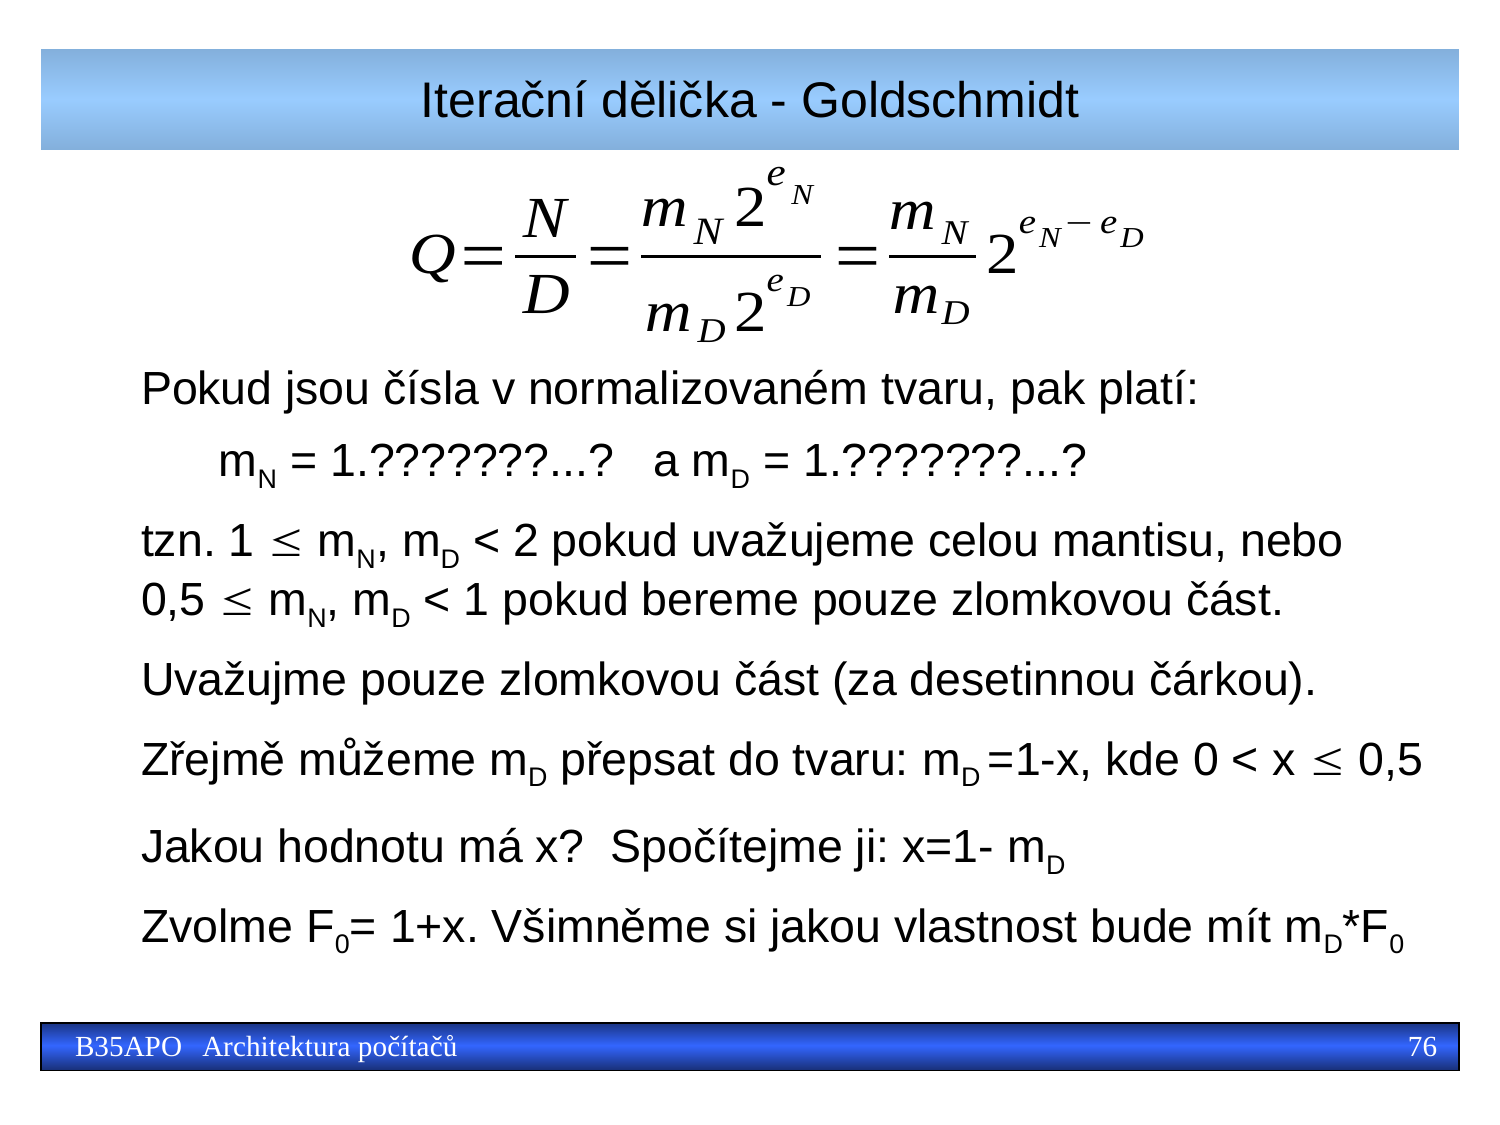

# Iterační dělička - Goldschmidt
Pokud jsou čísla v normalizovaném tvaru, pak platí:
 mN = 1.???????...? a mD = 1.???????...?
tzn. 1  mN, mD < 2 pokud uvažujeme celou mantisu, nebo
0,5  mN, mD < 1 pokud bereme pouze zlomkovou část.
Uvažujme pouze zlomkovou část (za desetinnou čárkou).
Zřejmě můžeme mD přepsat do tvaru: mD =1-x, kde 0 < x  0,5
Jakou hodnotu má x? Spočítejme ji: x=1- mD
Zvolme F0= 1+x. Všimněme si jakou vlastnost bude mít mD*F0
B35APO Architektura počítačů
76